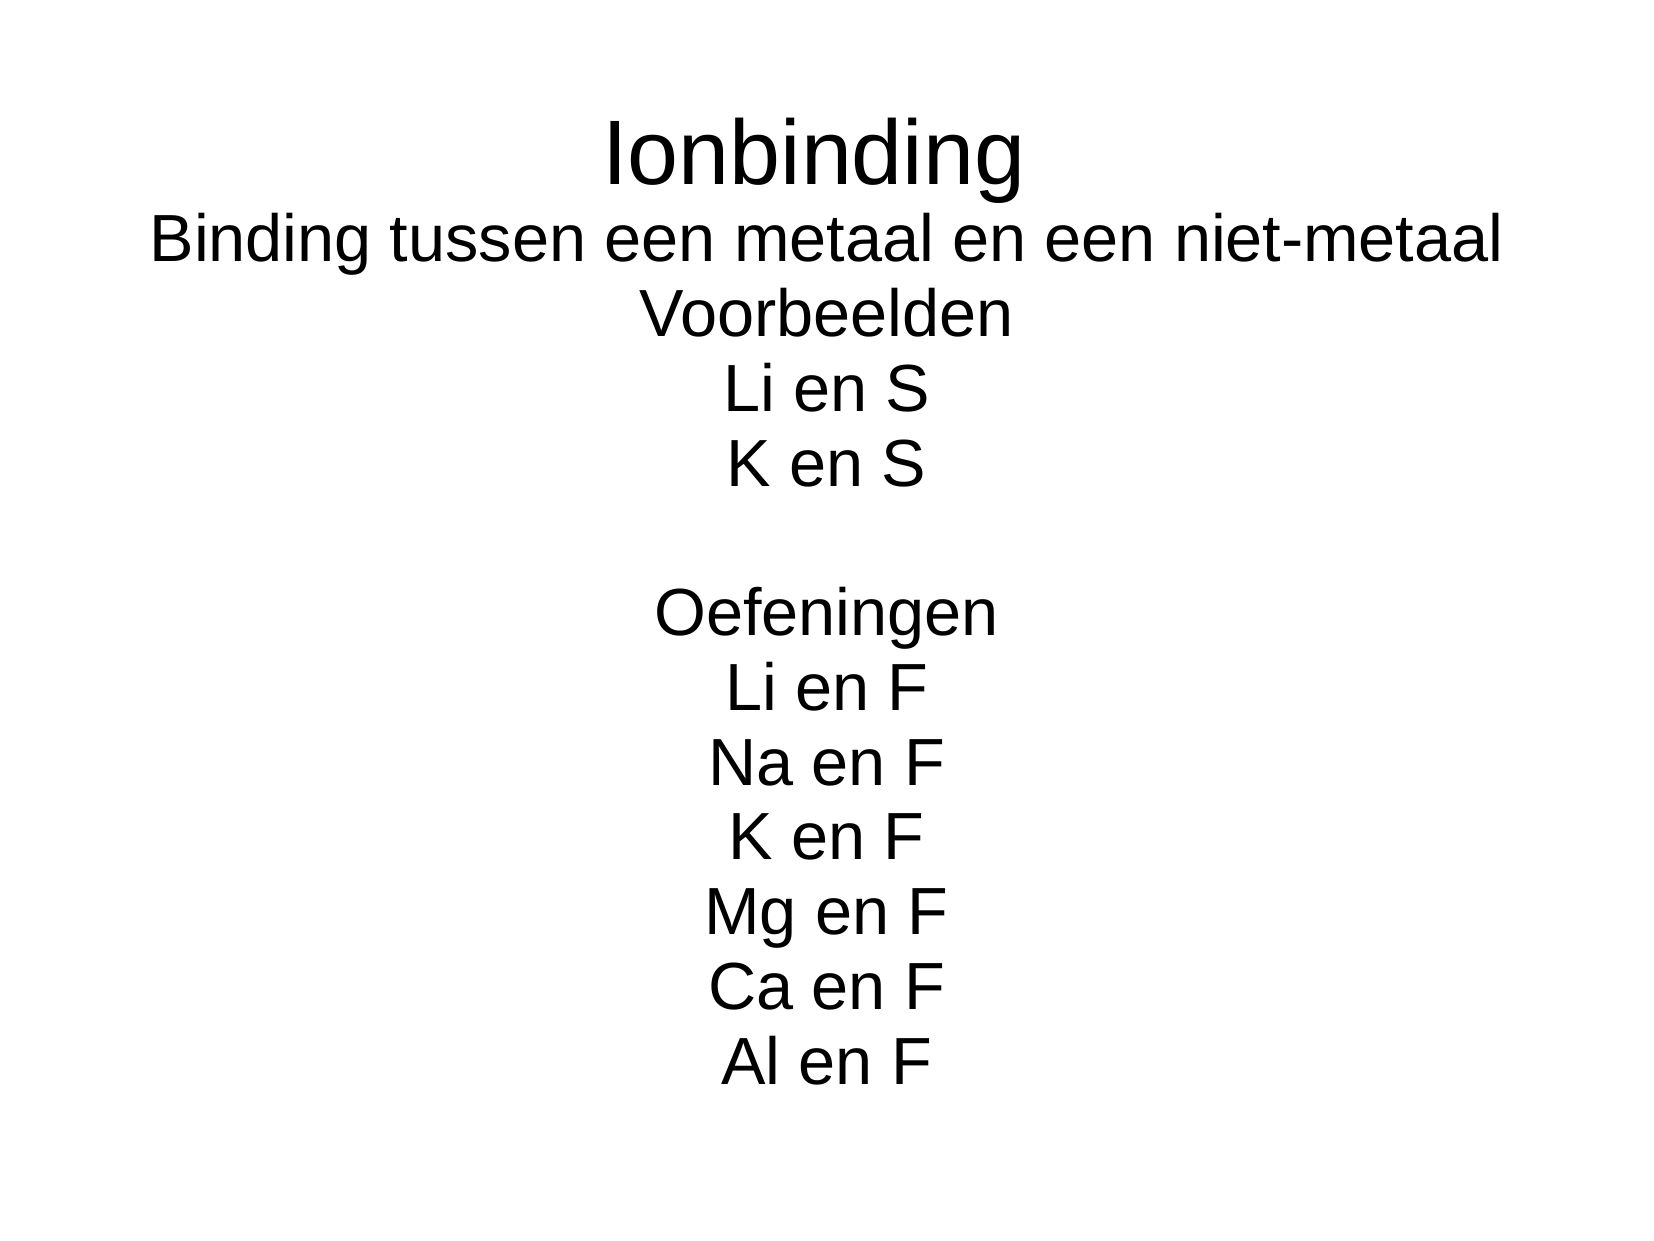

# Ionbinding
Binding tussen een metaal en een niet-metaal
Voorbeelden
Li en S
K en S
Oefeningen
Li en F
Na en F
K en F
Mg en F
Ca en F
Al en F